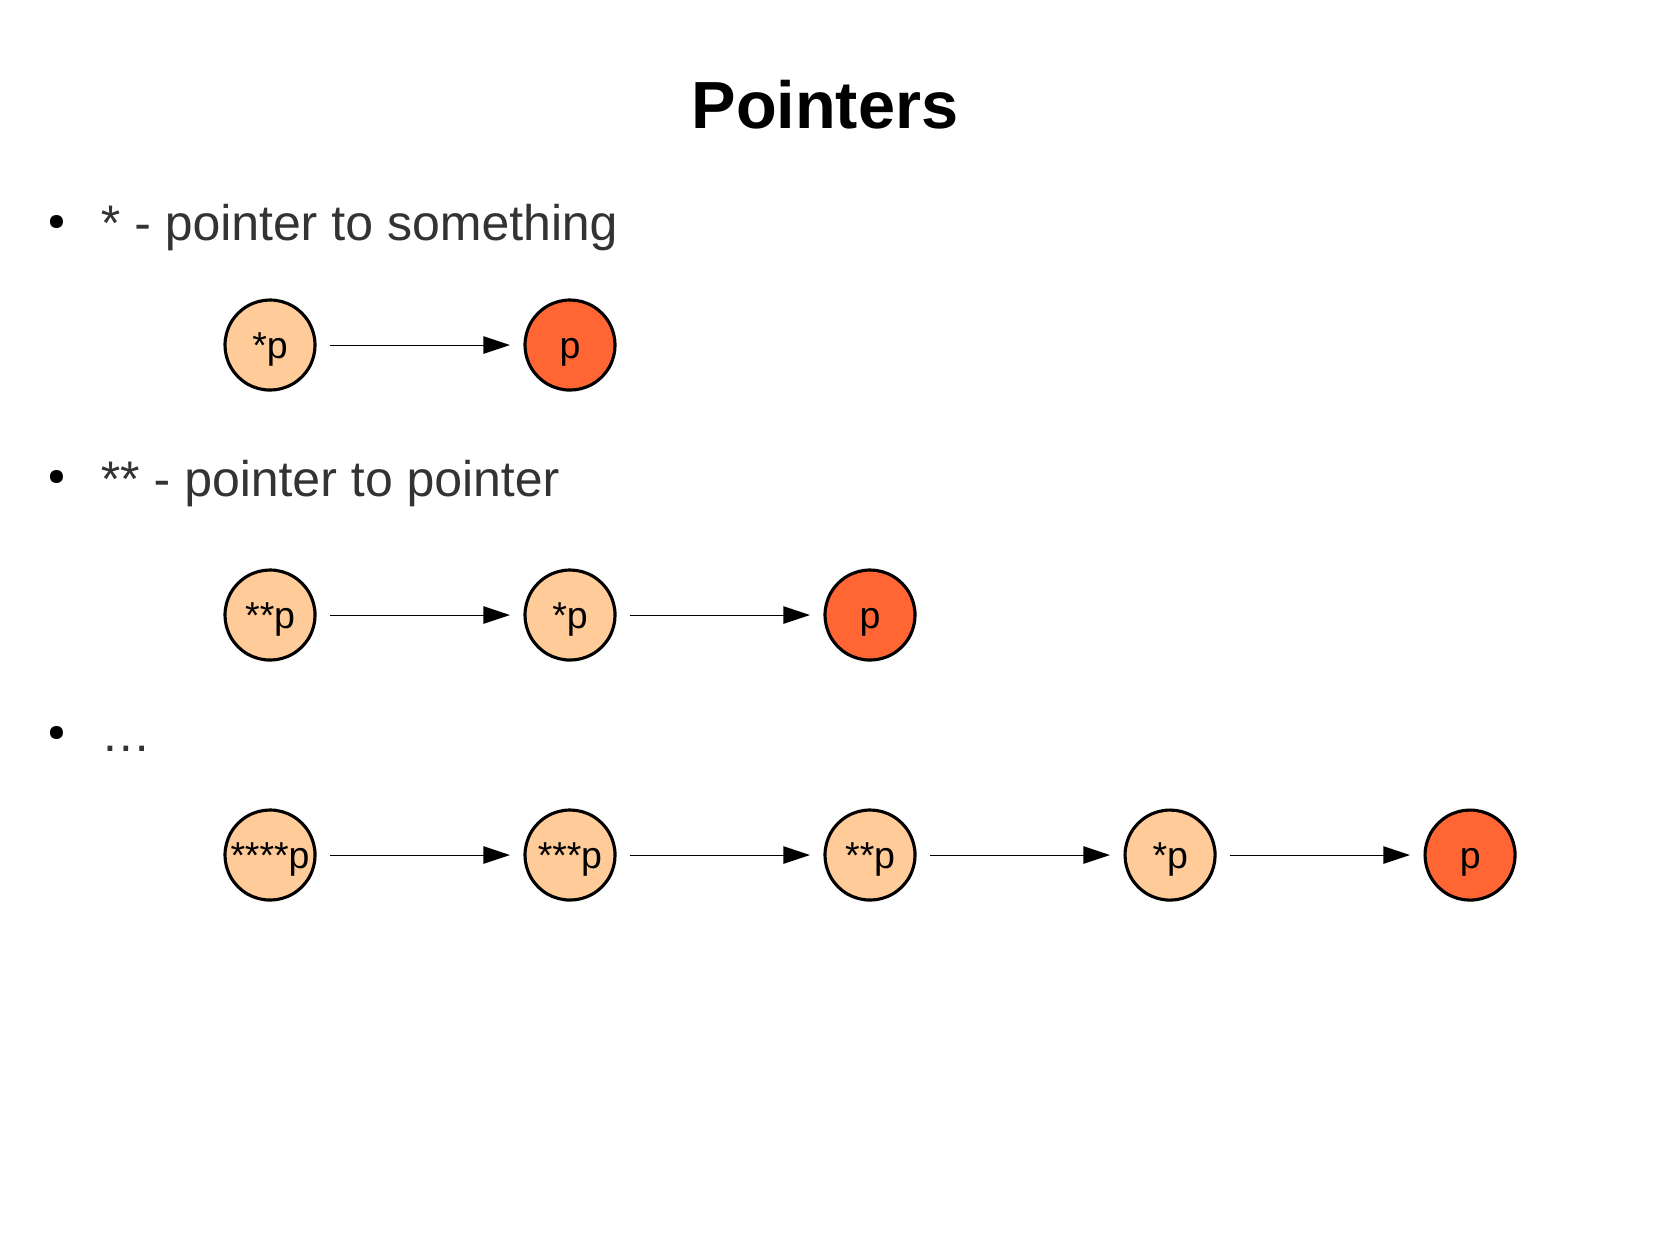

# Pointers
* - pointer to something
** - pointer to pointer
…
*p
p
**p
*p
p
****p
***p
**p
*p
p